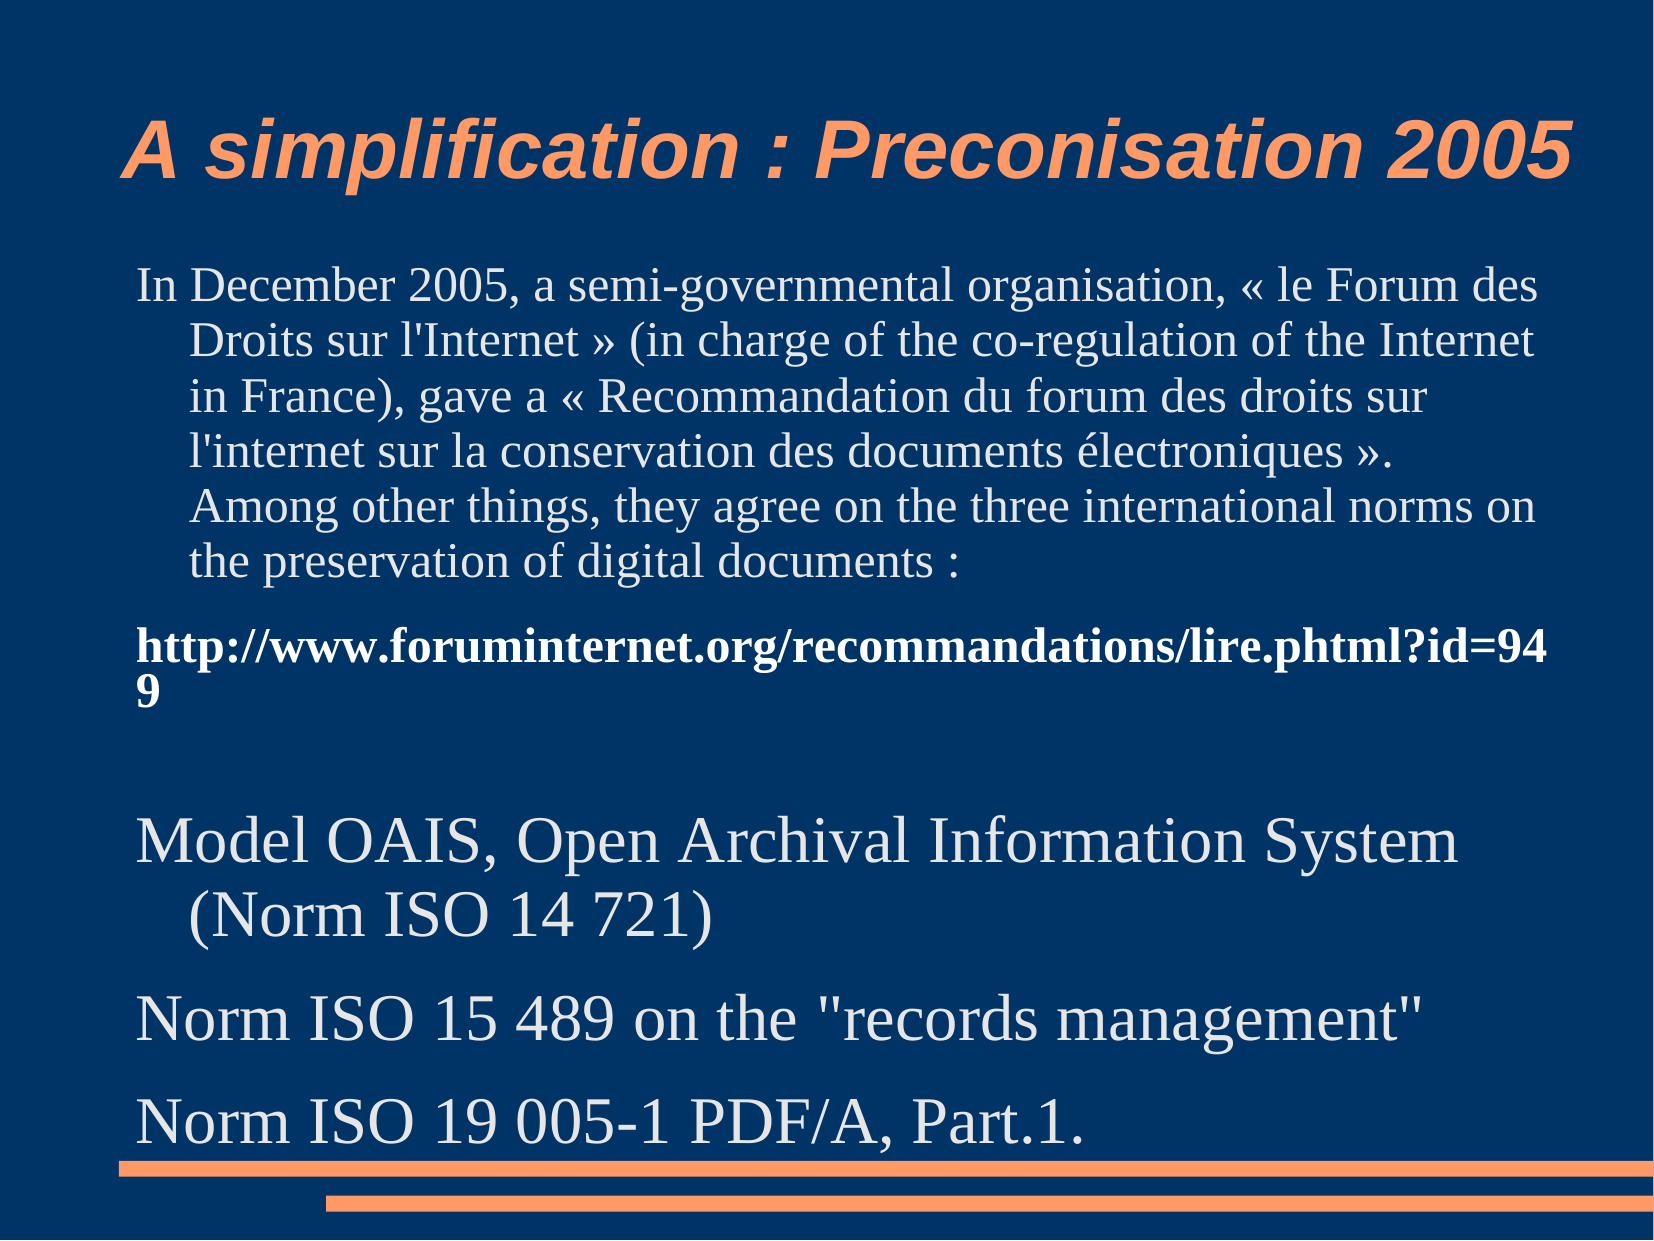

# A simplification : Preconisation 2005
In December 2005, a semi-governmental organisation, « le Forum des Droits sur l'Internet » (in charge of the co-regulation of the Internet in France), gave a « Recommandation du forum des droits sur l'internet sur la conservation des documents électroniques ». Among other things, they agree on the three international norms on the preservation of digital documents :
http://www.foruminternet.org/recommandations/lire.phtml?id=949
Model OAIS, Open Archival Information System (Norm ISO 14 721)
Norm ISO 15 489 on the "records management"
Norm ISO 19 005-1 PDF/A, Part.1.